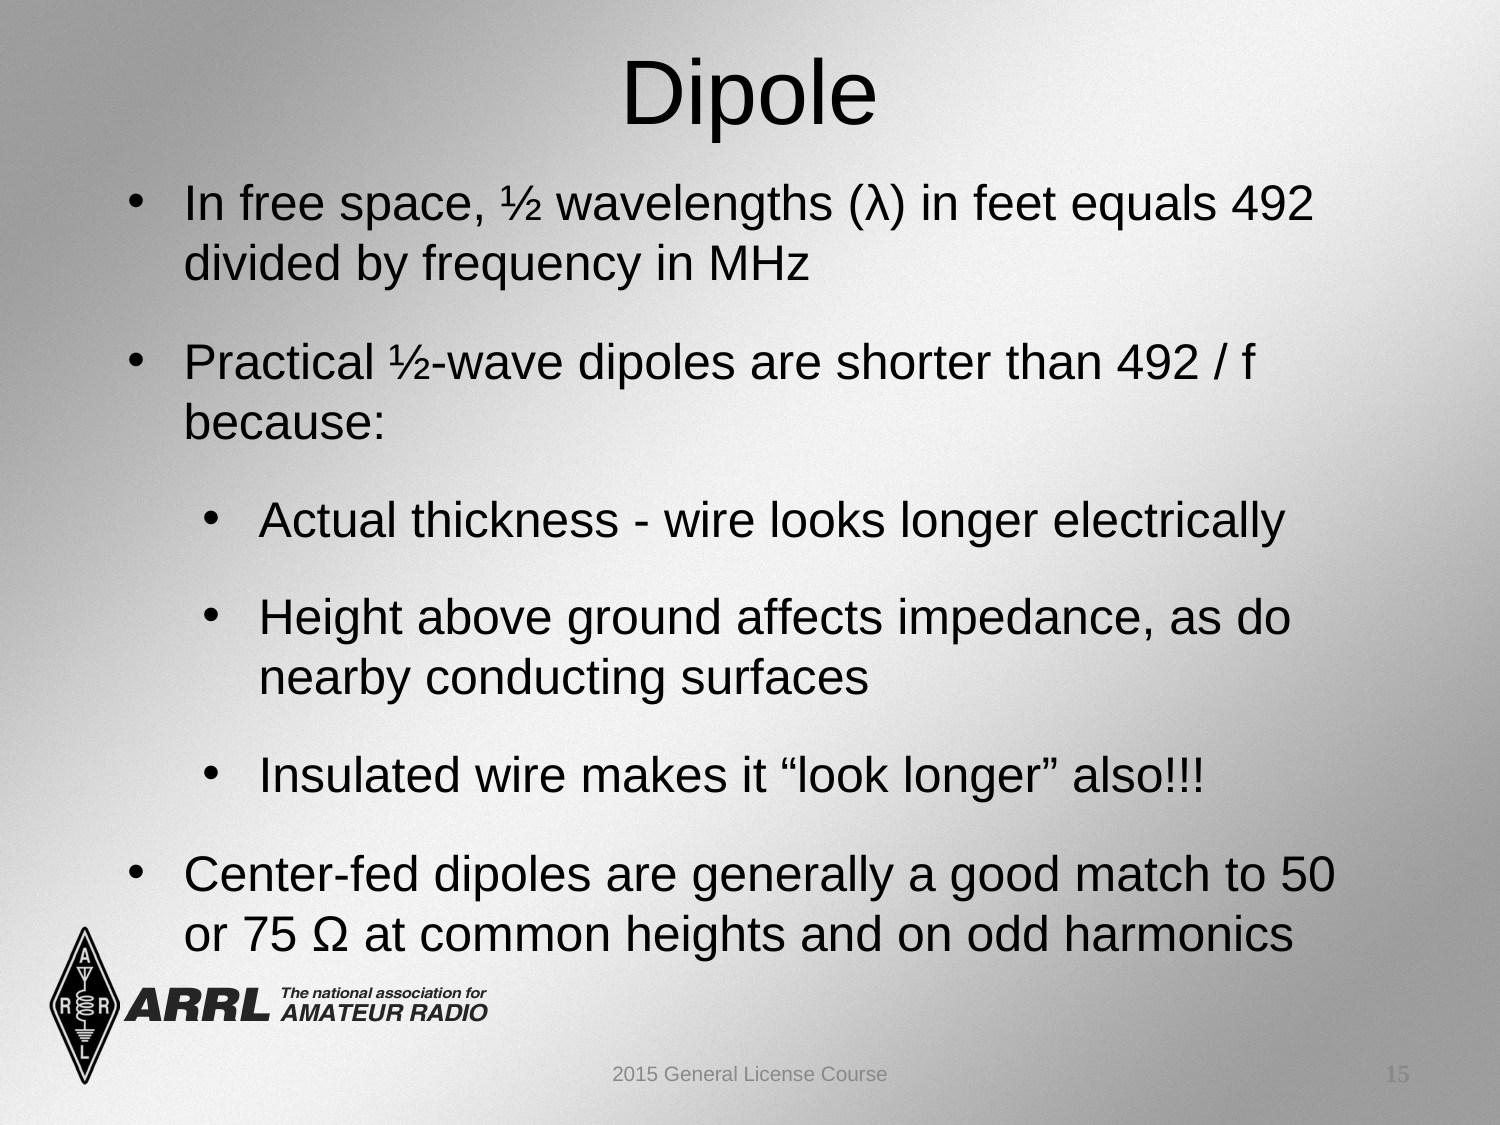

Dipole
In free space, ½ wavelengths (λ) in feet equals 492 divided by frequency in MHz
Practical ½-wave dipoles are shorter than 492 / f because:
Actual thickness - wire looks longer electrically
Height above ground affects impedance, as do nearby conducting surfaces
Insulated wire makes it “look longer” also!!!
Center-fed dipoles are generally a good match to 50 or 75 Ω at common heights and on odd harmonics
2015 General License Course